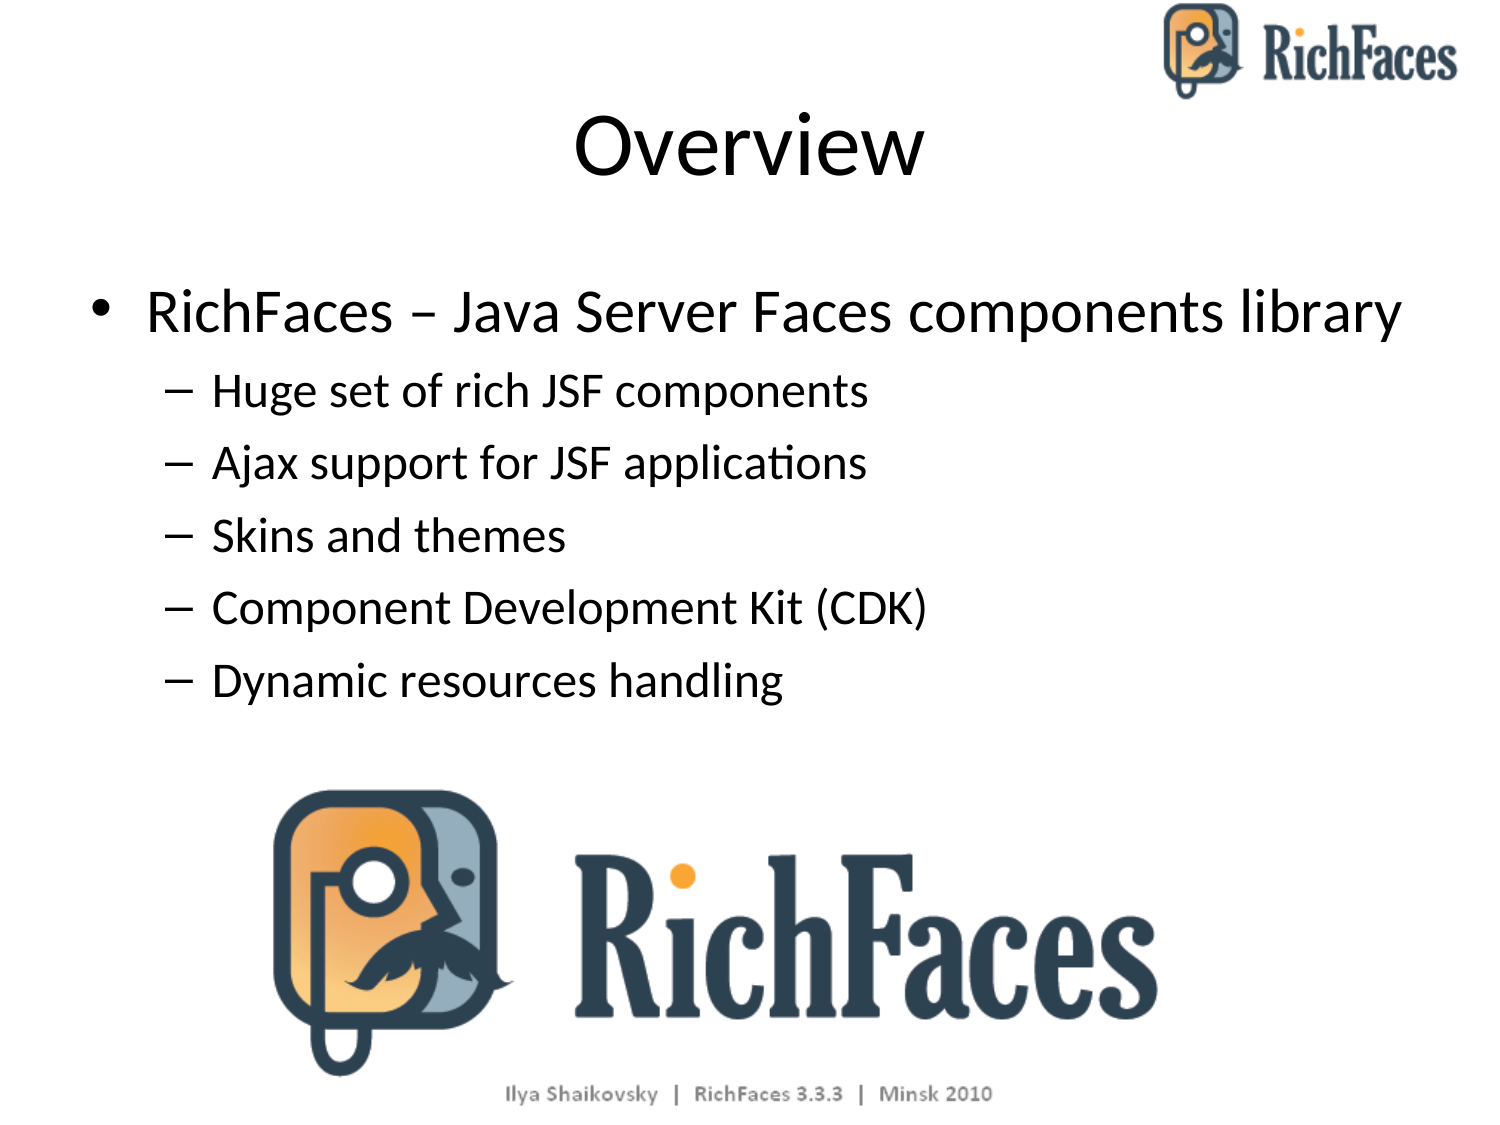

# Overview
RichFaces – Java Server Faces components library
Huge set of rich JSF components
Ajax support for JSF applications
Skins and themes
Component Development Kit (CDK)
Dynamic resources handling